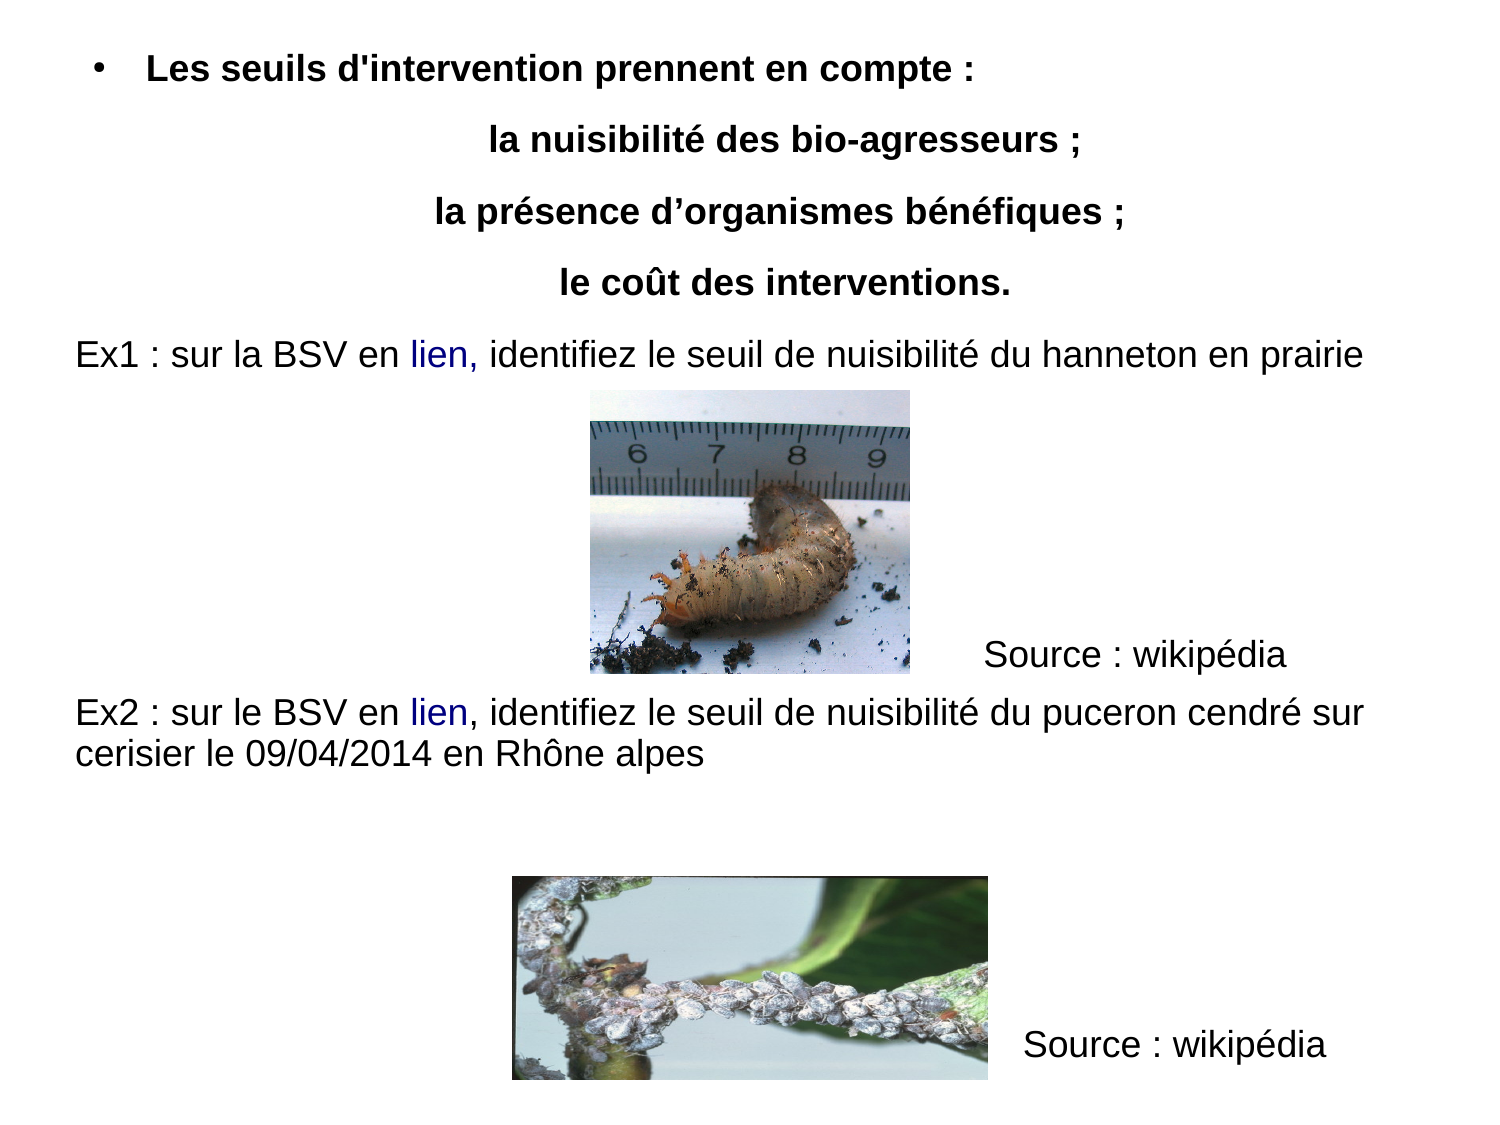

# Les seuils d'intervention prennent en compte :
 la nuisibilité des bio-agresseurs ;
la présence d’organismes bénéfiques ;
le coût des interventions.
Ex1 : sur la BSV en lien, identifiez le seuil de nuisibilité du hanneton en prairie
Ex2 : sur le BSV en lien, identifiez le seuil de nuisibilité du puceron cendré sur cerisier le 09/04/2014 en Rhône alpes
Source : wikipédia
Source : wikipédia